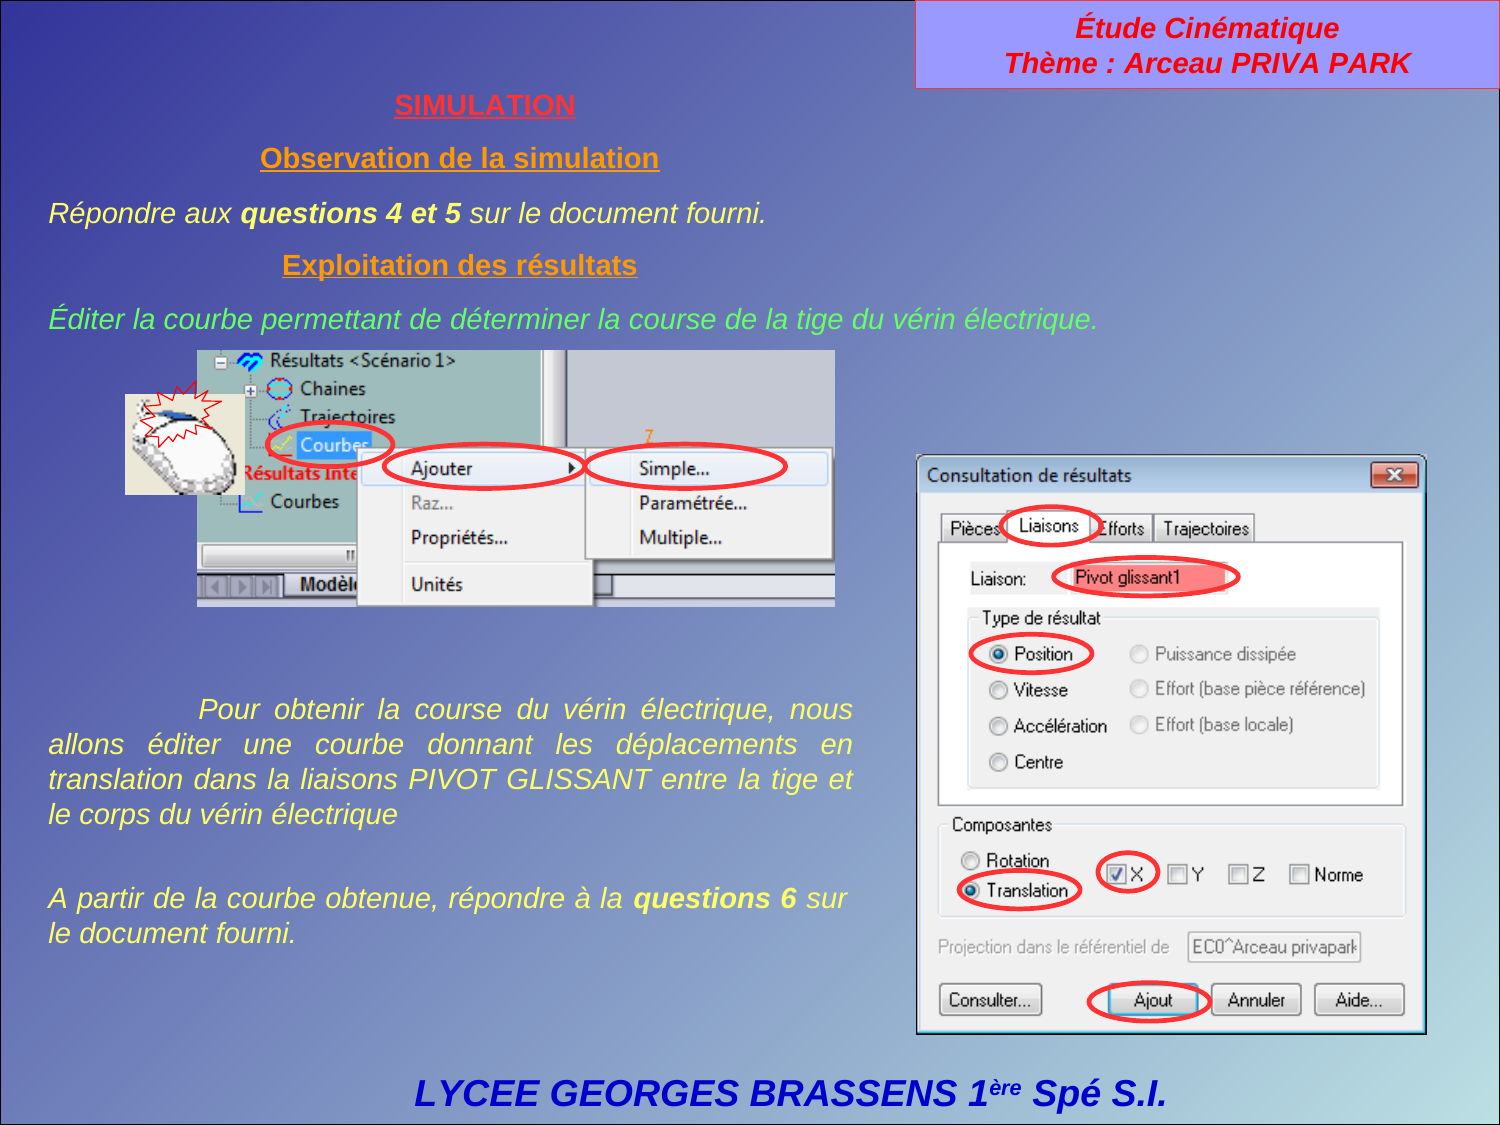

SIMULATION
Observation de la simulation
Répondre aux questions 4 et 5 sur le document fourni.
Exploitation des résultats
Éditer la courbe permettant de déterminer la course de la tige du vérin électrique.
	Pour obtenir la course du vérin électrique, nous allons éditer une courbe donnant les déplacements en translation dans la liaisons PIVOT GLISSANT entre la tige et le corps du vérin électrique
A partir de la courbe obtenue, répondre à la questions 6 sur le document fourni.